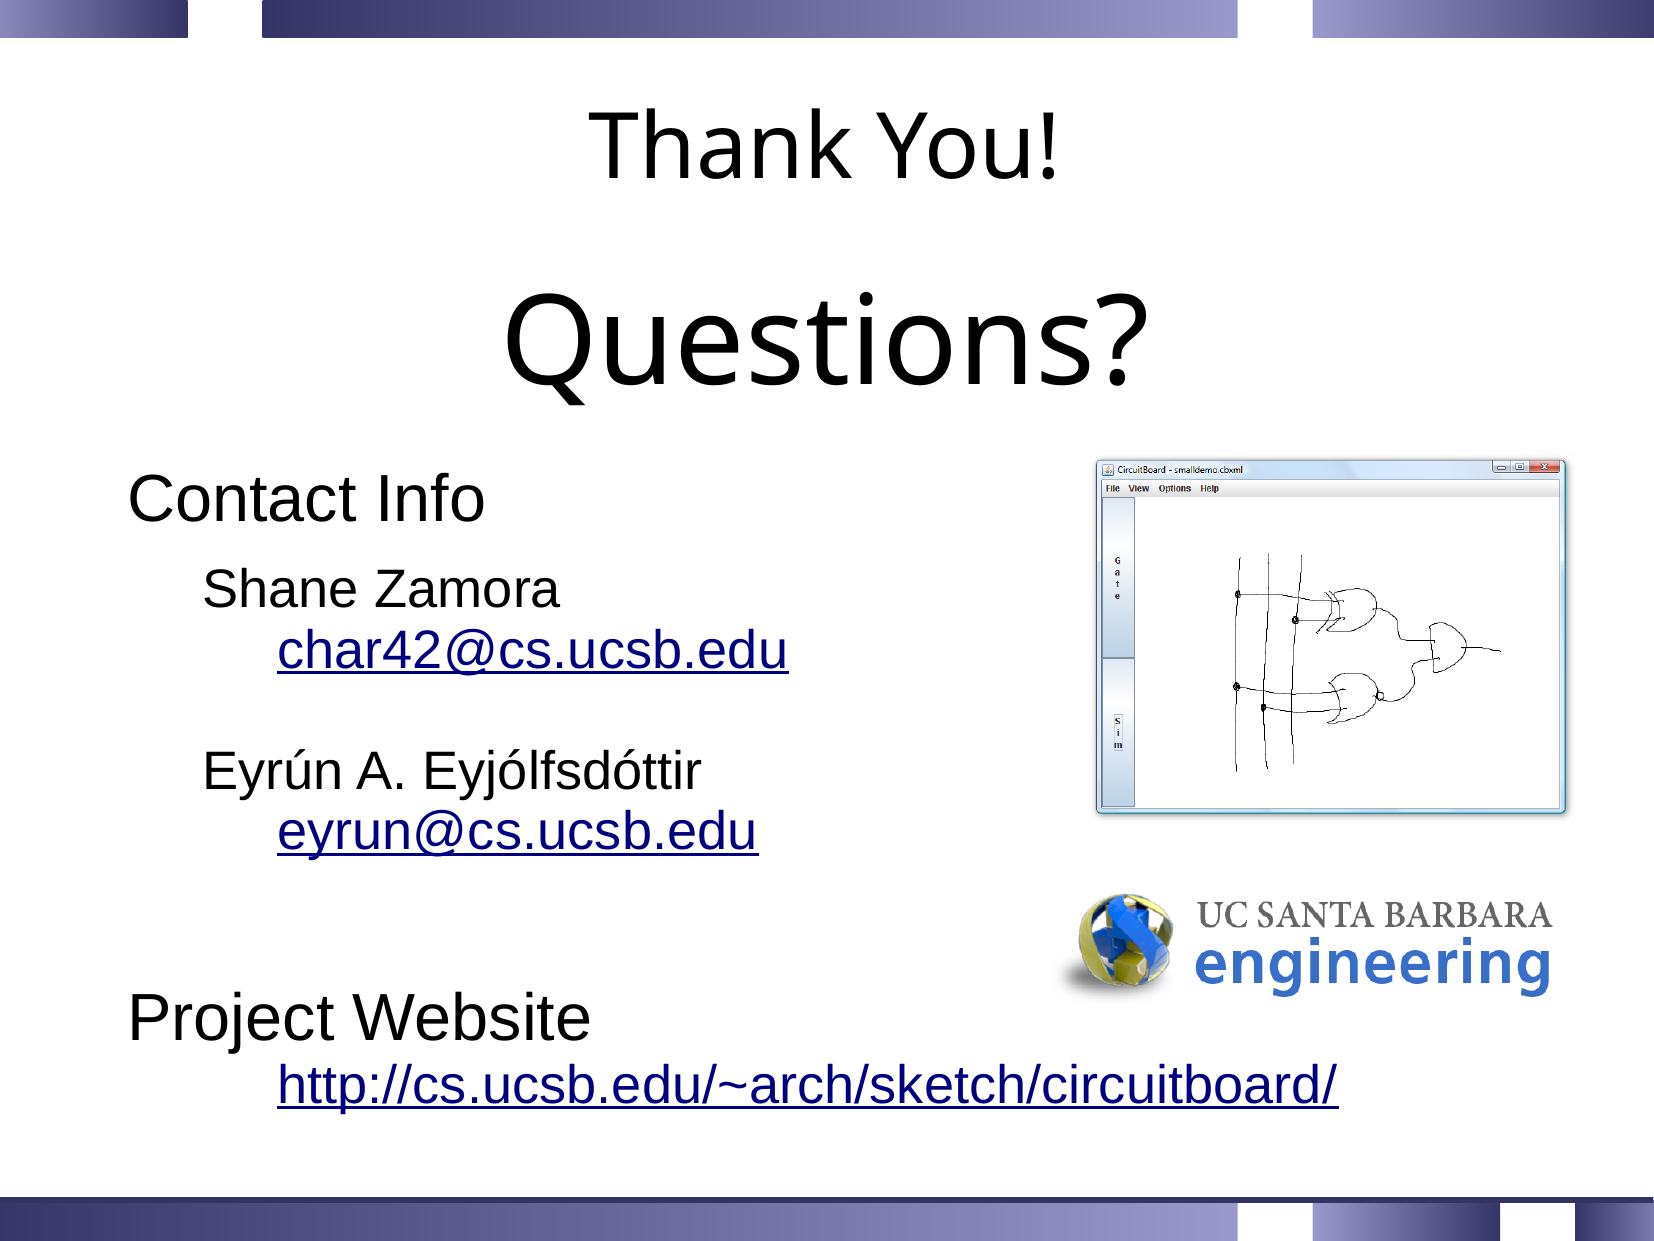

# Thank You! Questions?
Contact Info
	Shane Zamora
		char42@cs.ucsb.edu
	Eyrún A. Eyjólfsdóttir
		eyrun@cs.ucsb.edu
Project Website
		http://cs.ucsb.edu/~arch/sketch/circuitboard/